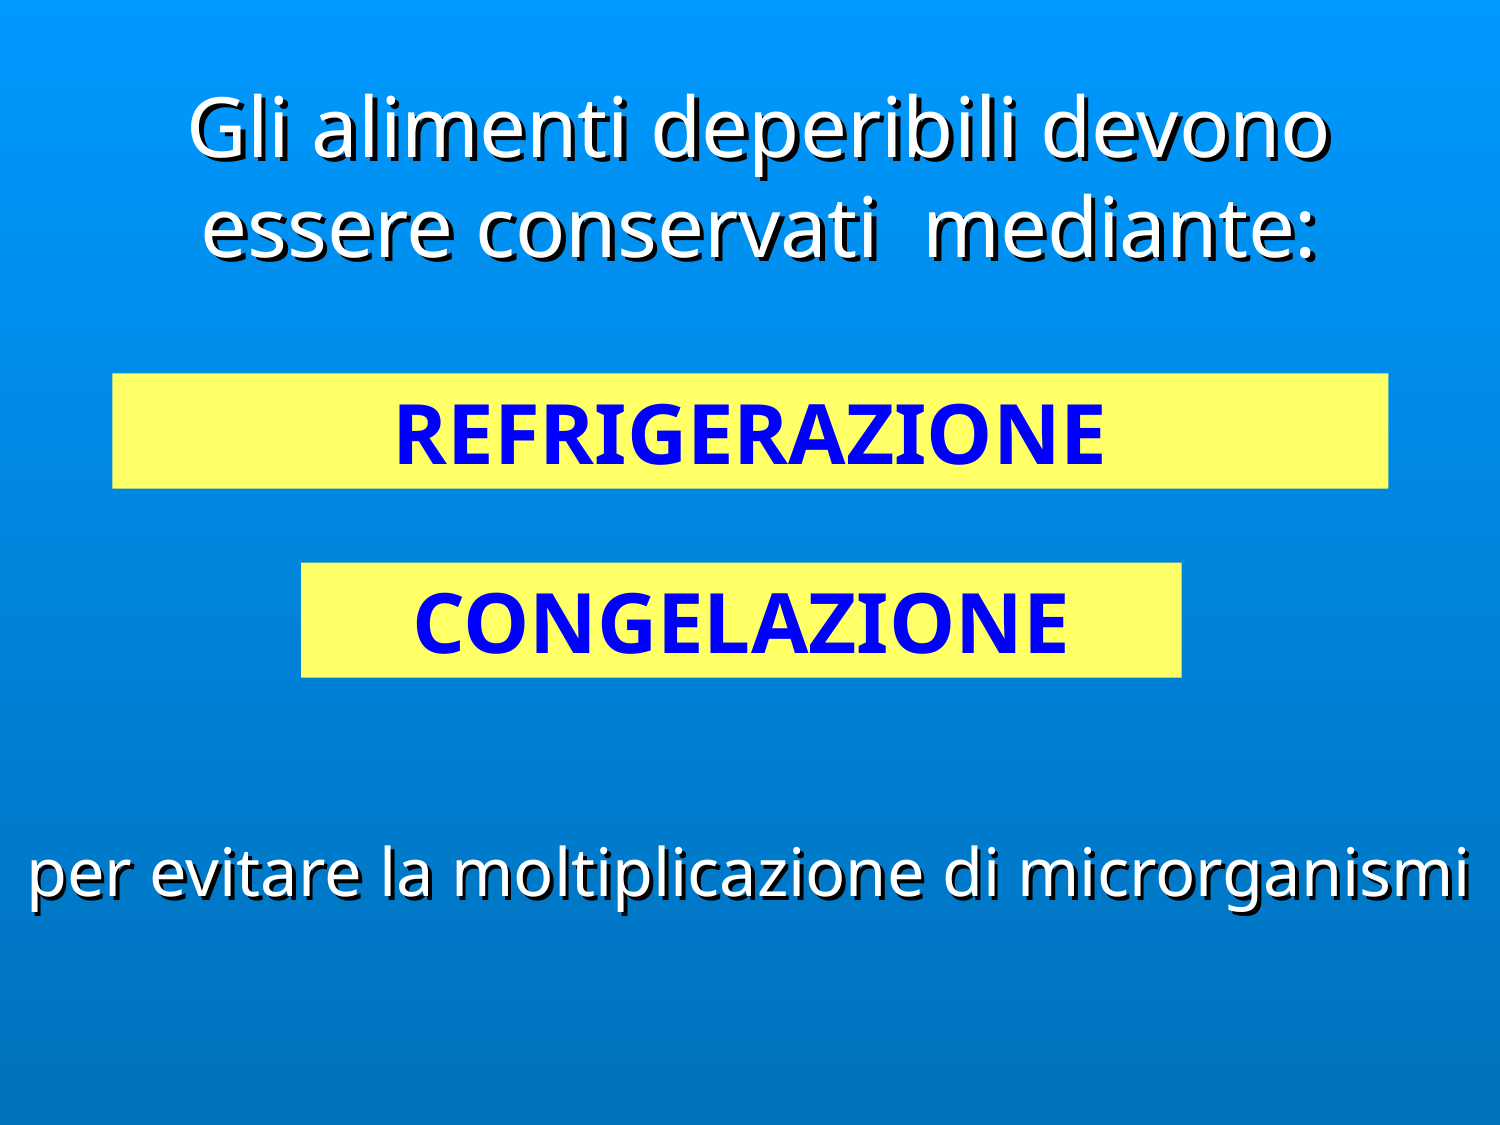

Gli alimenti deperibili devono essere conservati mediante:
REFRIGERAZIONE
CONGELAZIONE
per evitare la moltiplicazione di microrganismi